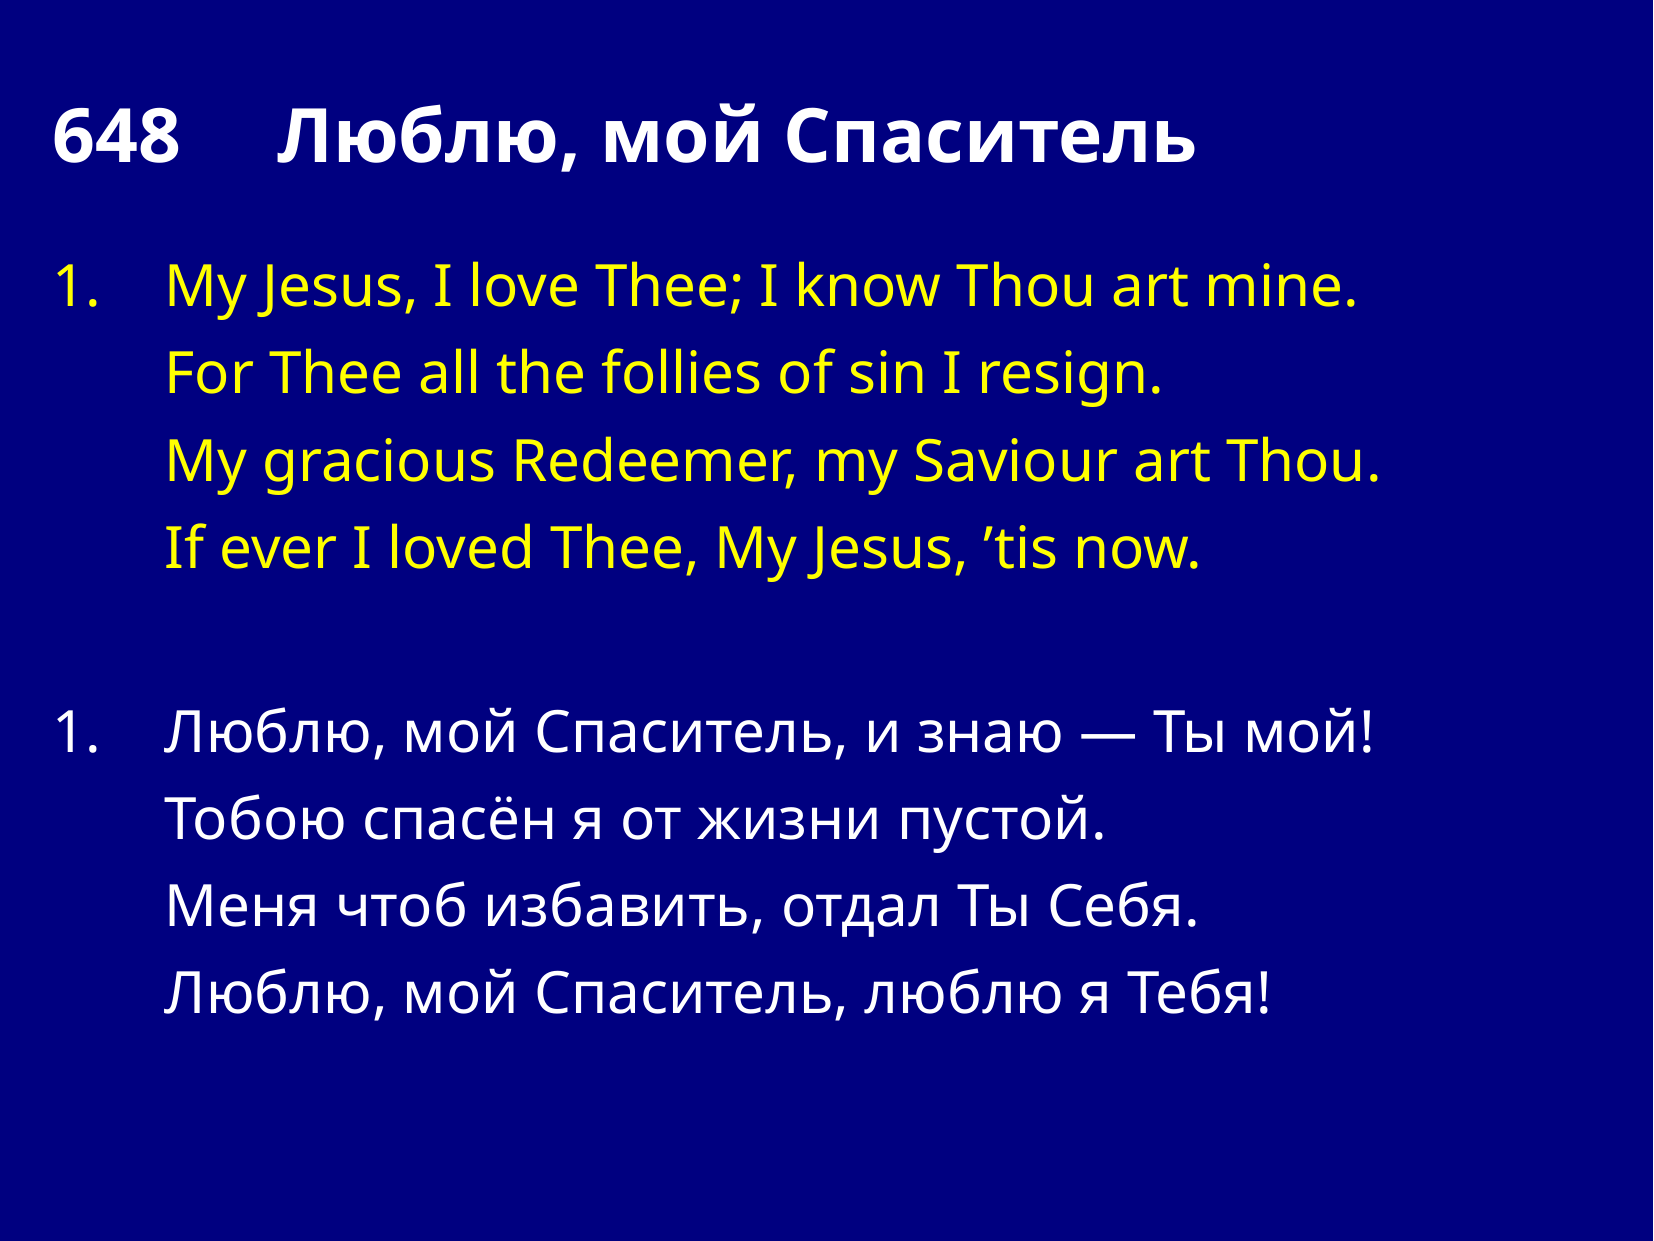

648	Люблю, мой Спаситель
1.	My Jesus, I love Thee; I know Thou art mine.
	For Thee all the follies of sin I resign.
	My gracious Redeemer, my Saviour art Thou.
	If ever I loved Thee, My Jesus, ’tis now.
1.	Люблю, мой Спаситель, и знаю — Ты мой!
	Тобою спасён я от жизни пустой.
	Меня чтоб избавить, отдал Ты Себя.
	Люблю, мой Спаситель, люблю я Тебя!